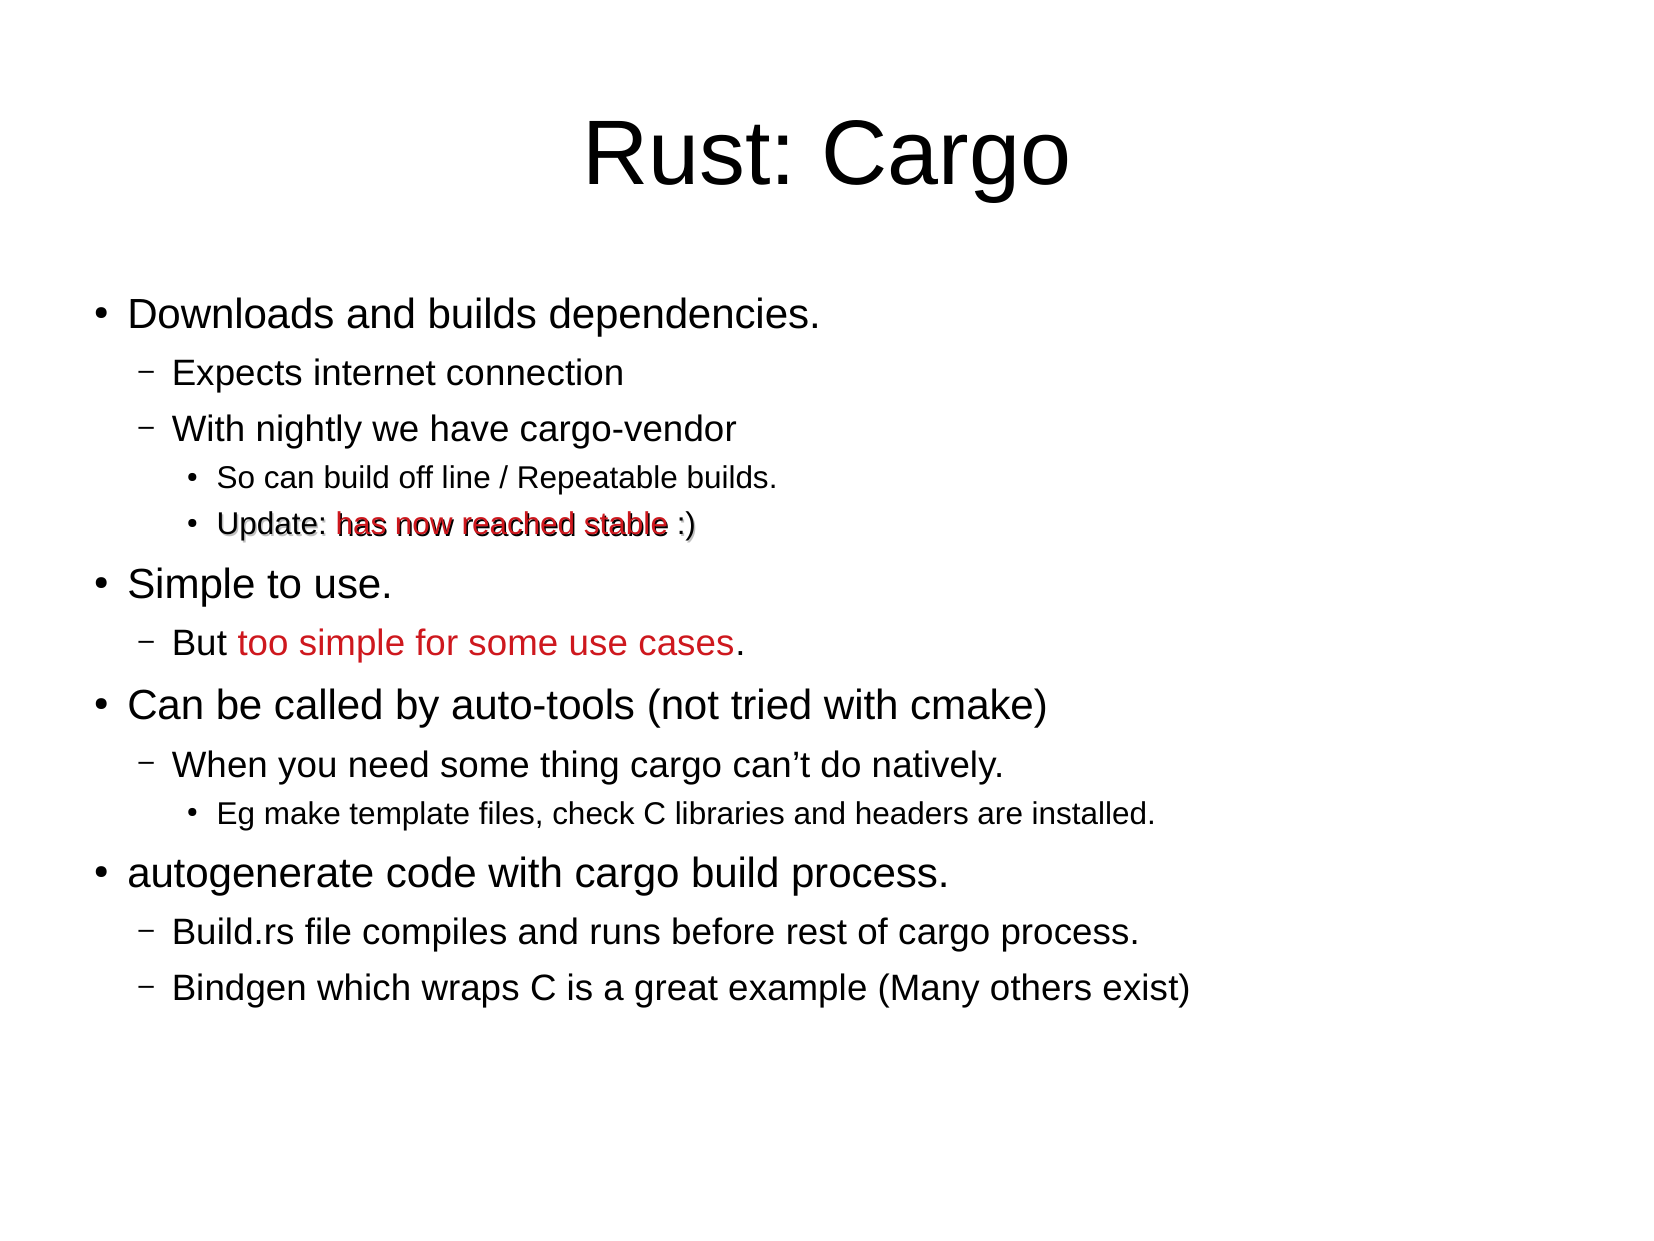

# Rust: Cargo
Downloads and builds dependencies.
Expects internet connection
With nightly we have cargo-vendor
So can build off line / Repeatable builds.
Update: has now reached stable :)
Simple to use.
But too simple for some use cases.
Can be called by auto-tools (not tried with cmake)
When you need some thing cargo can’t do natively.
Eg make template files, check C libraries and headers are installed.
autogenerate code with cargo build process.
Build.rs file compiles and runs before rest of cargo process.
Bindgen which wraps C is a great example (Many others exist)